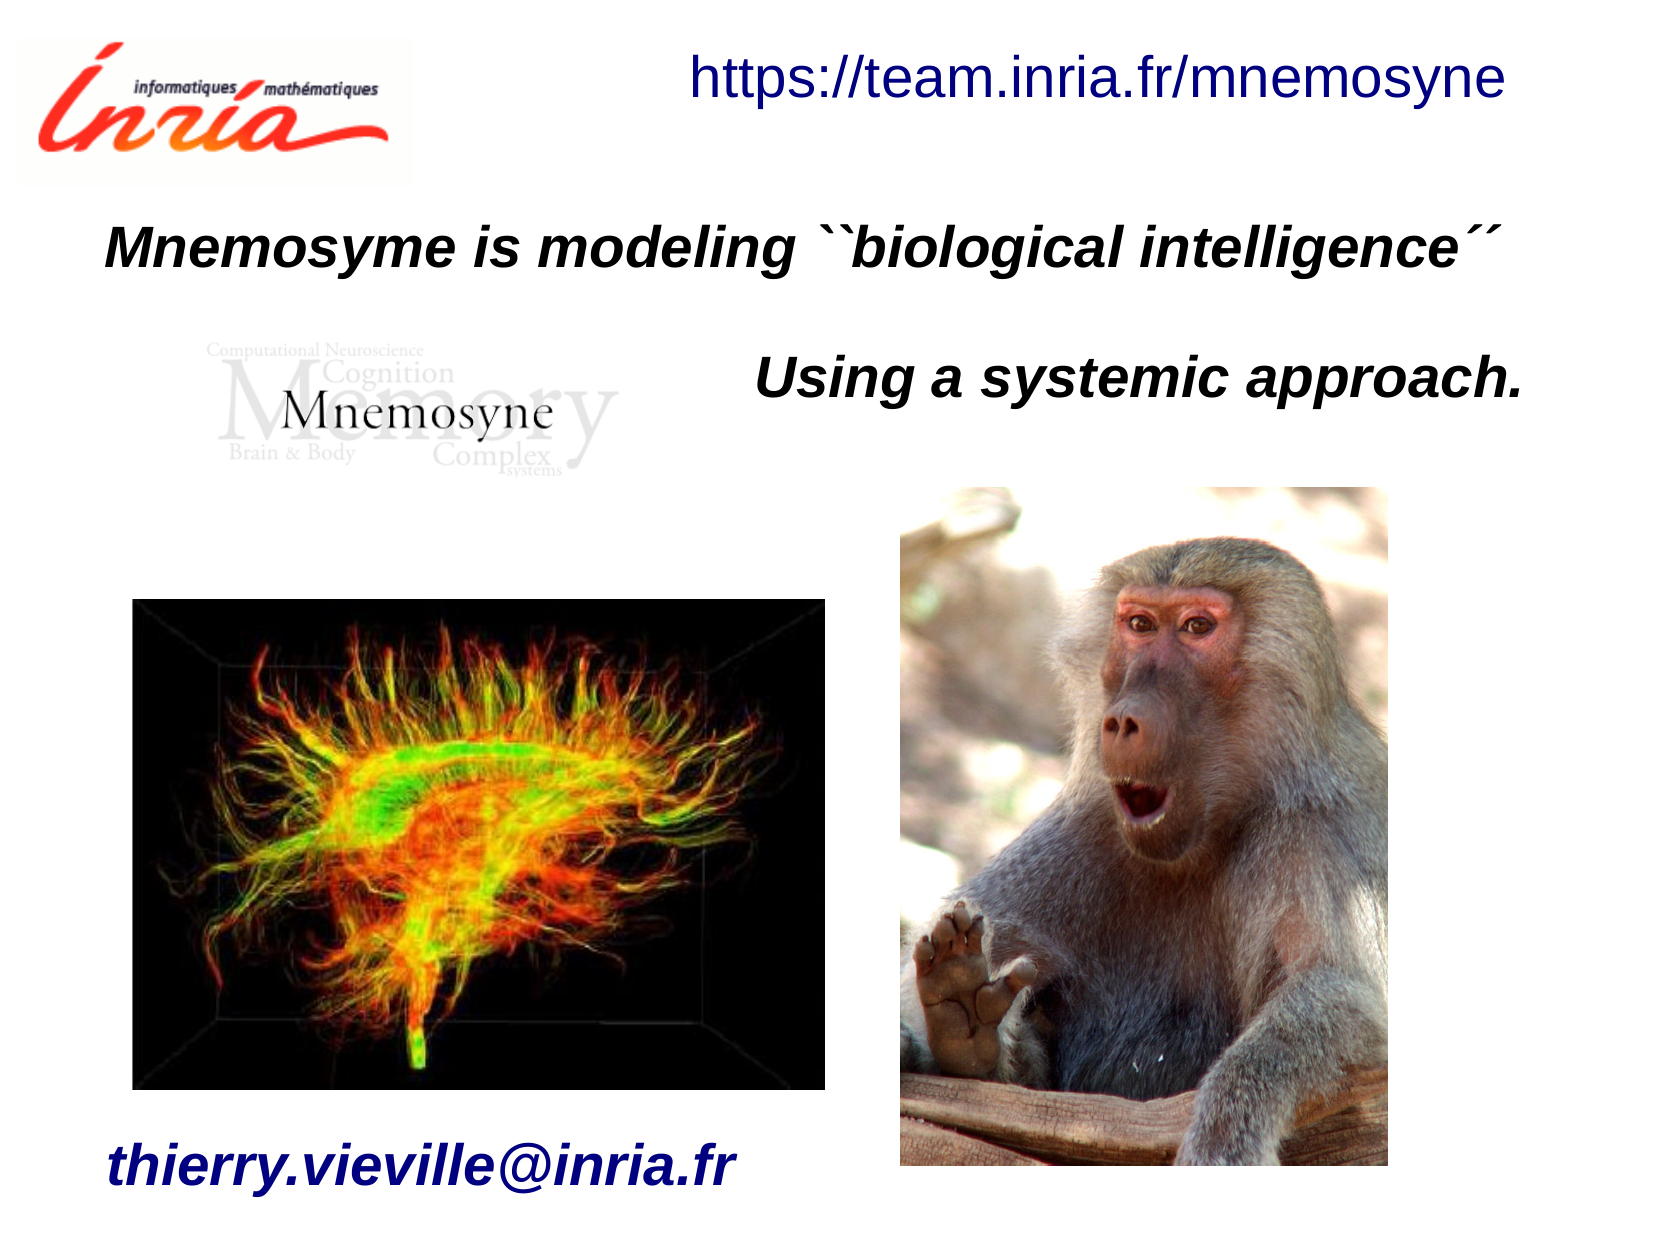

https://team.inria.fr/mnemosyne
Mnemosyme is modeling ``biological intelligence´´
 Using a systemic approach.
 thierry.vieville@inria.fr